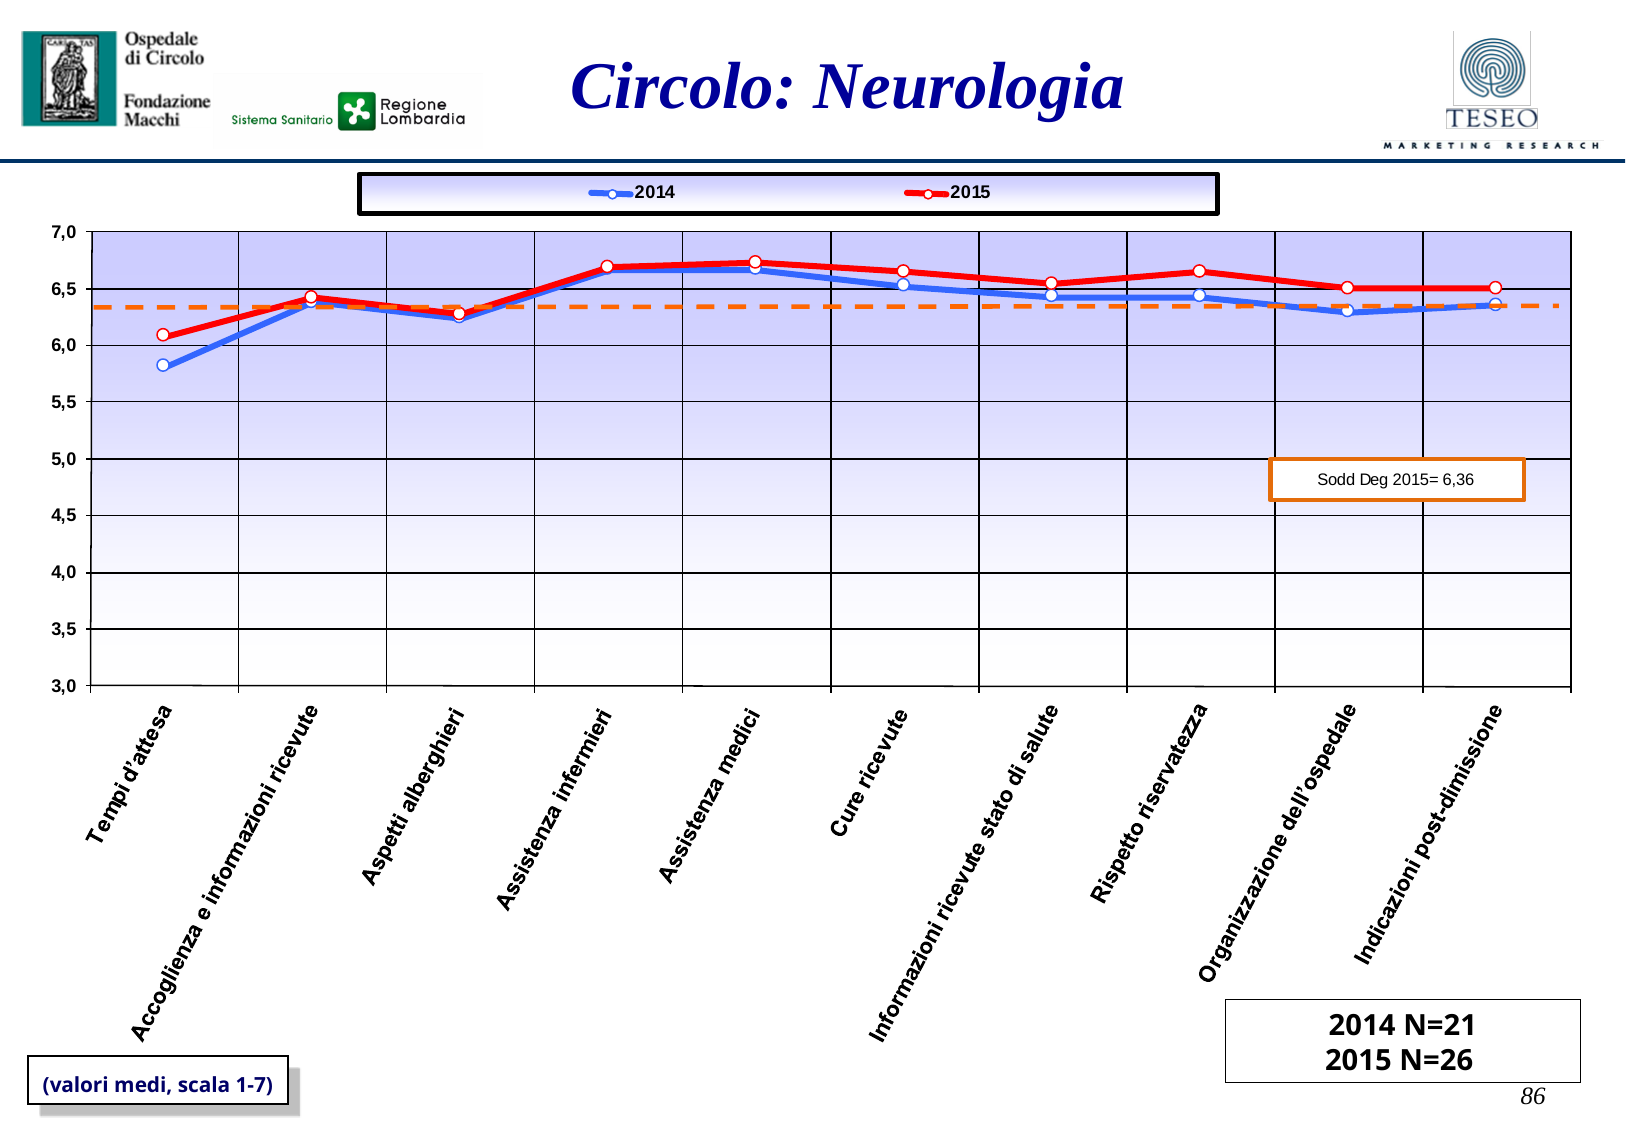

Circolo: Neurologia
2014 N=21
2015 N=26
(valori medi, scala 1-7)